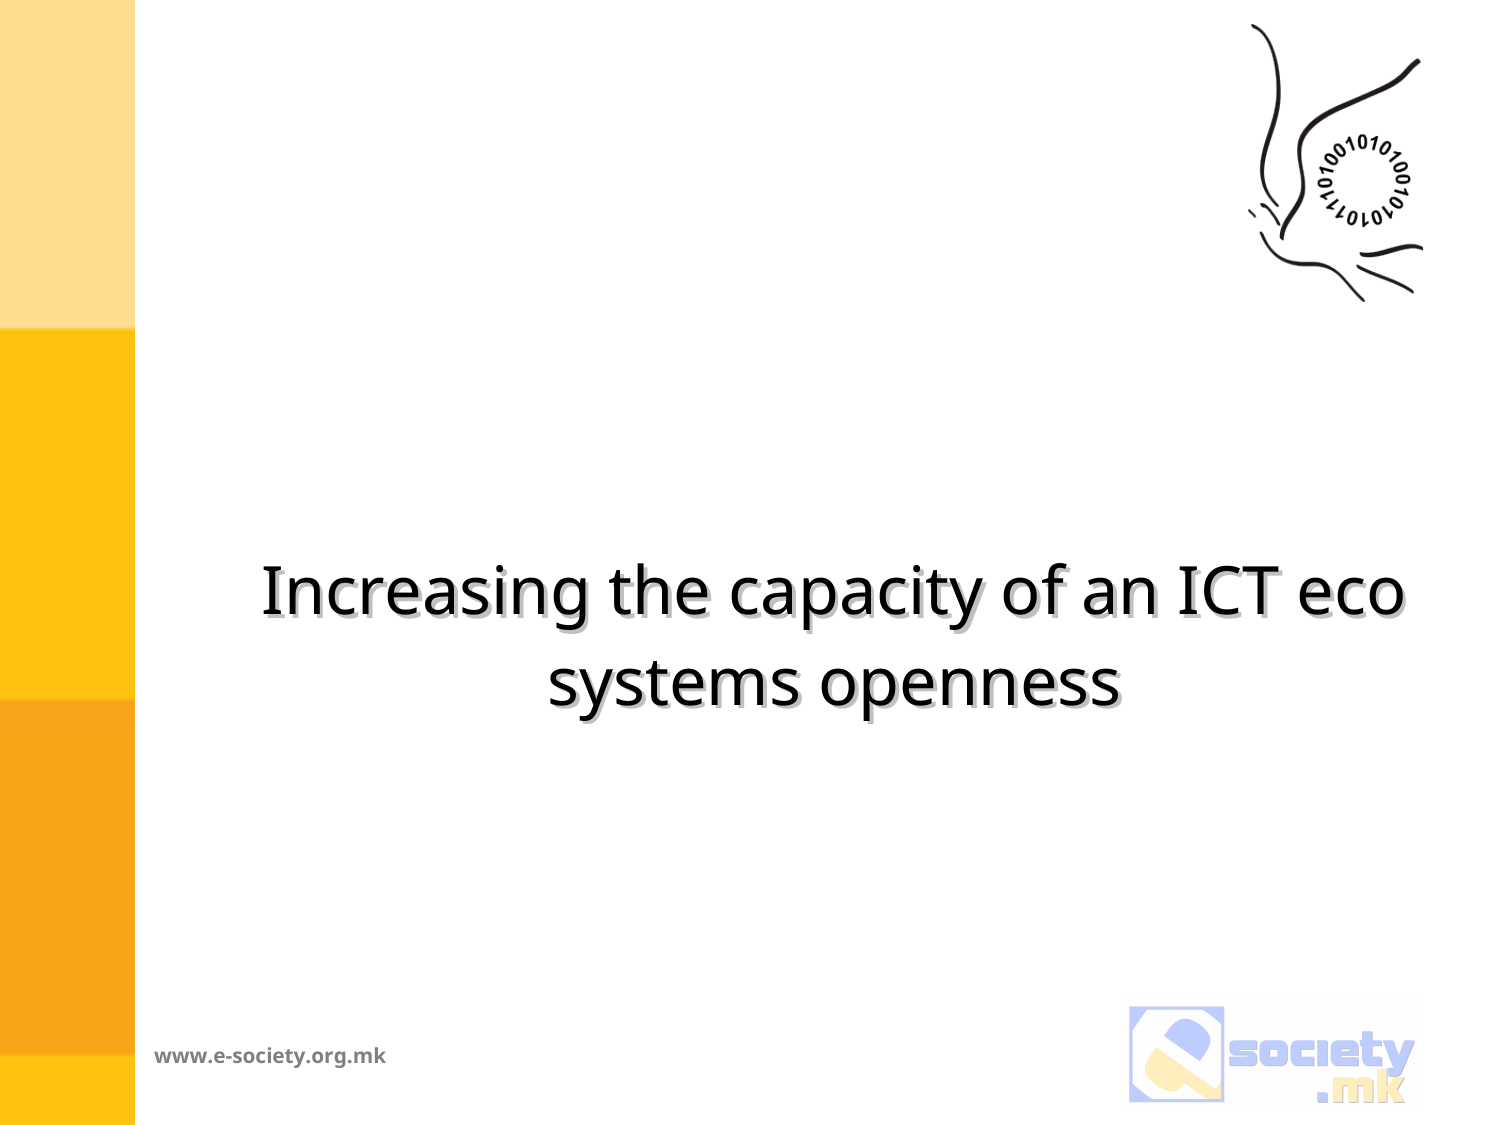

#
Increasing the capacity of an ICT eco systems openness